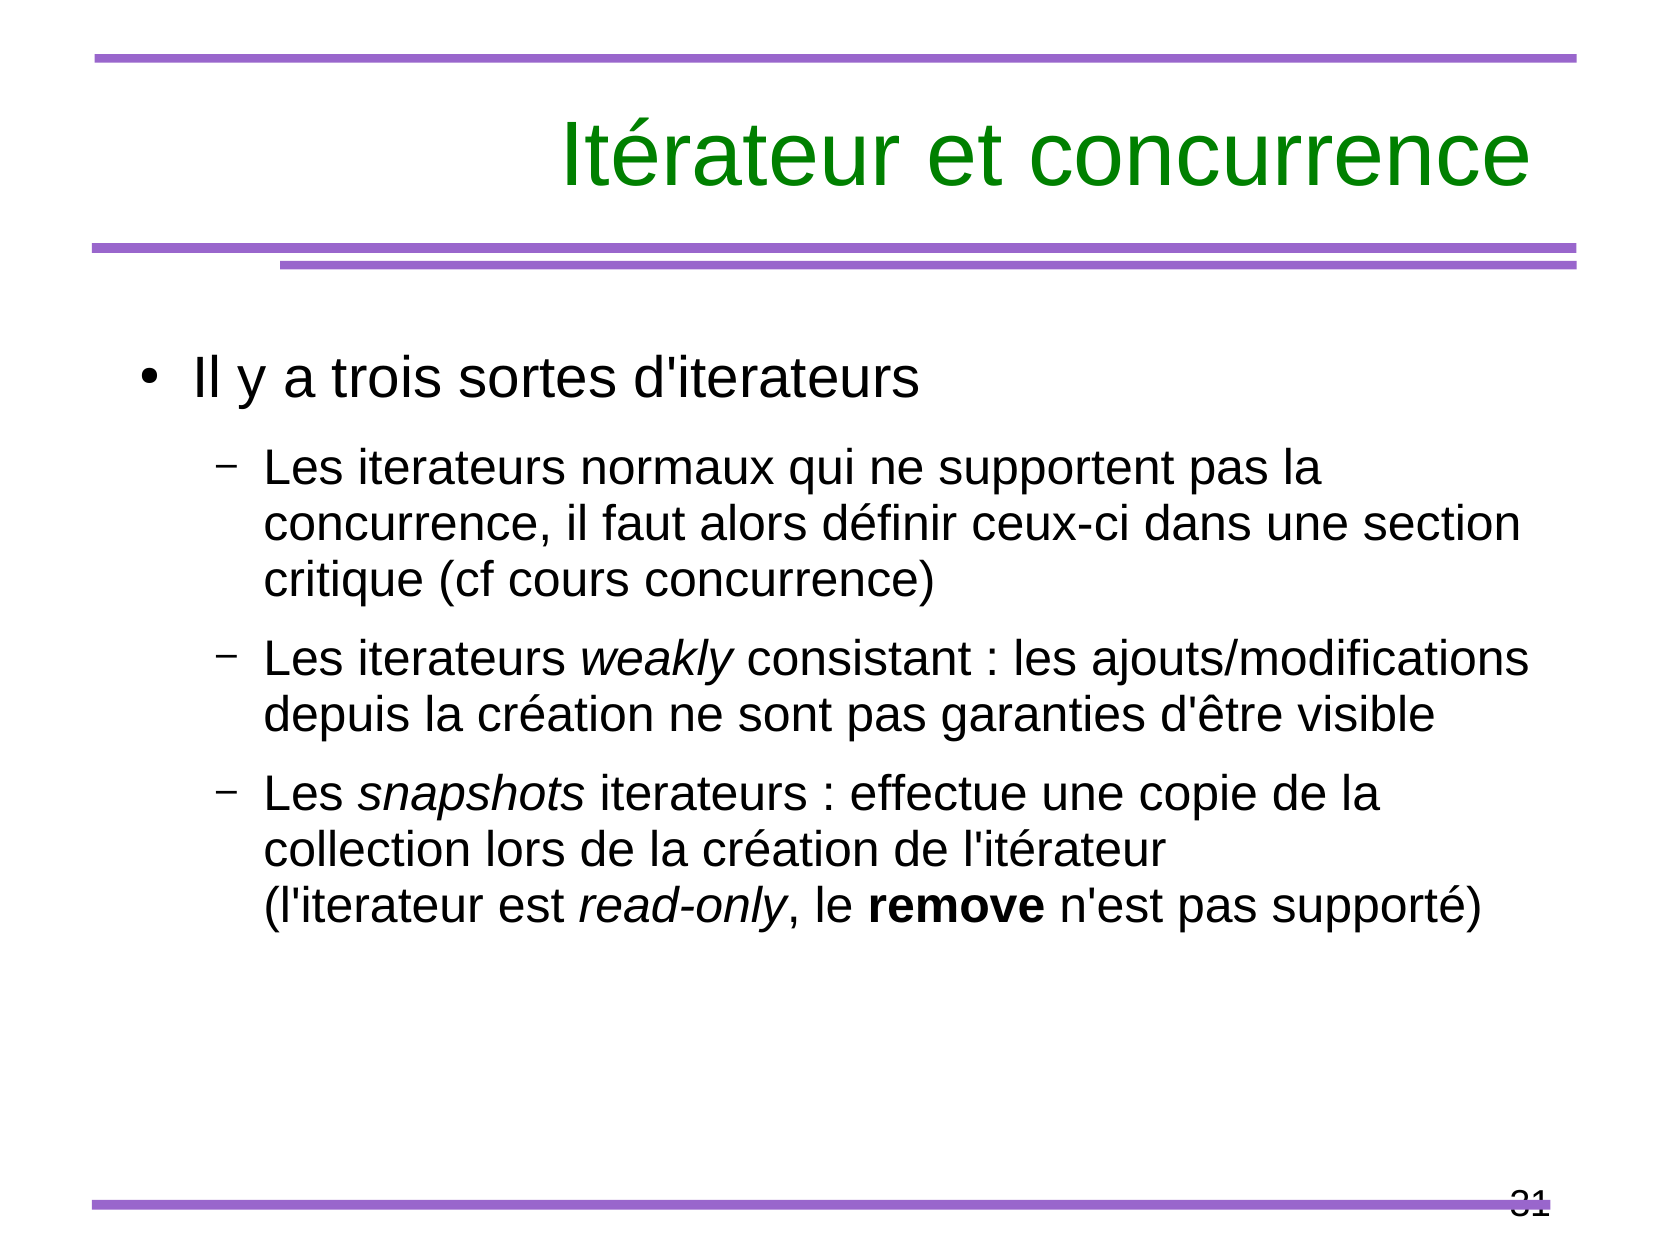

# Itérateur et concurrence
Il y a trois sortes d'iterateurs
Les iterateurs normaux qui ne supportent pas la concurrence, il faut alors définir ceux-ci dans une section critique (cf cours concurrence)
Les iterateurs weakly consistant : les ajouts/modifications depuis la création ne sont pas garanties d'être visible
Les snapshots iterateurs : effectue une copie de la collection lors de la création de l'itérateur
(l'iterateur est read-only, le remove n'est pas supporté)